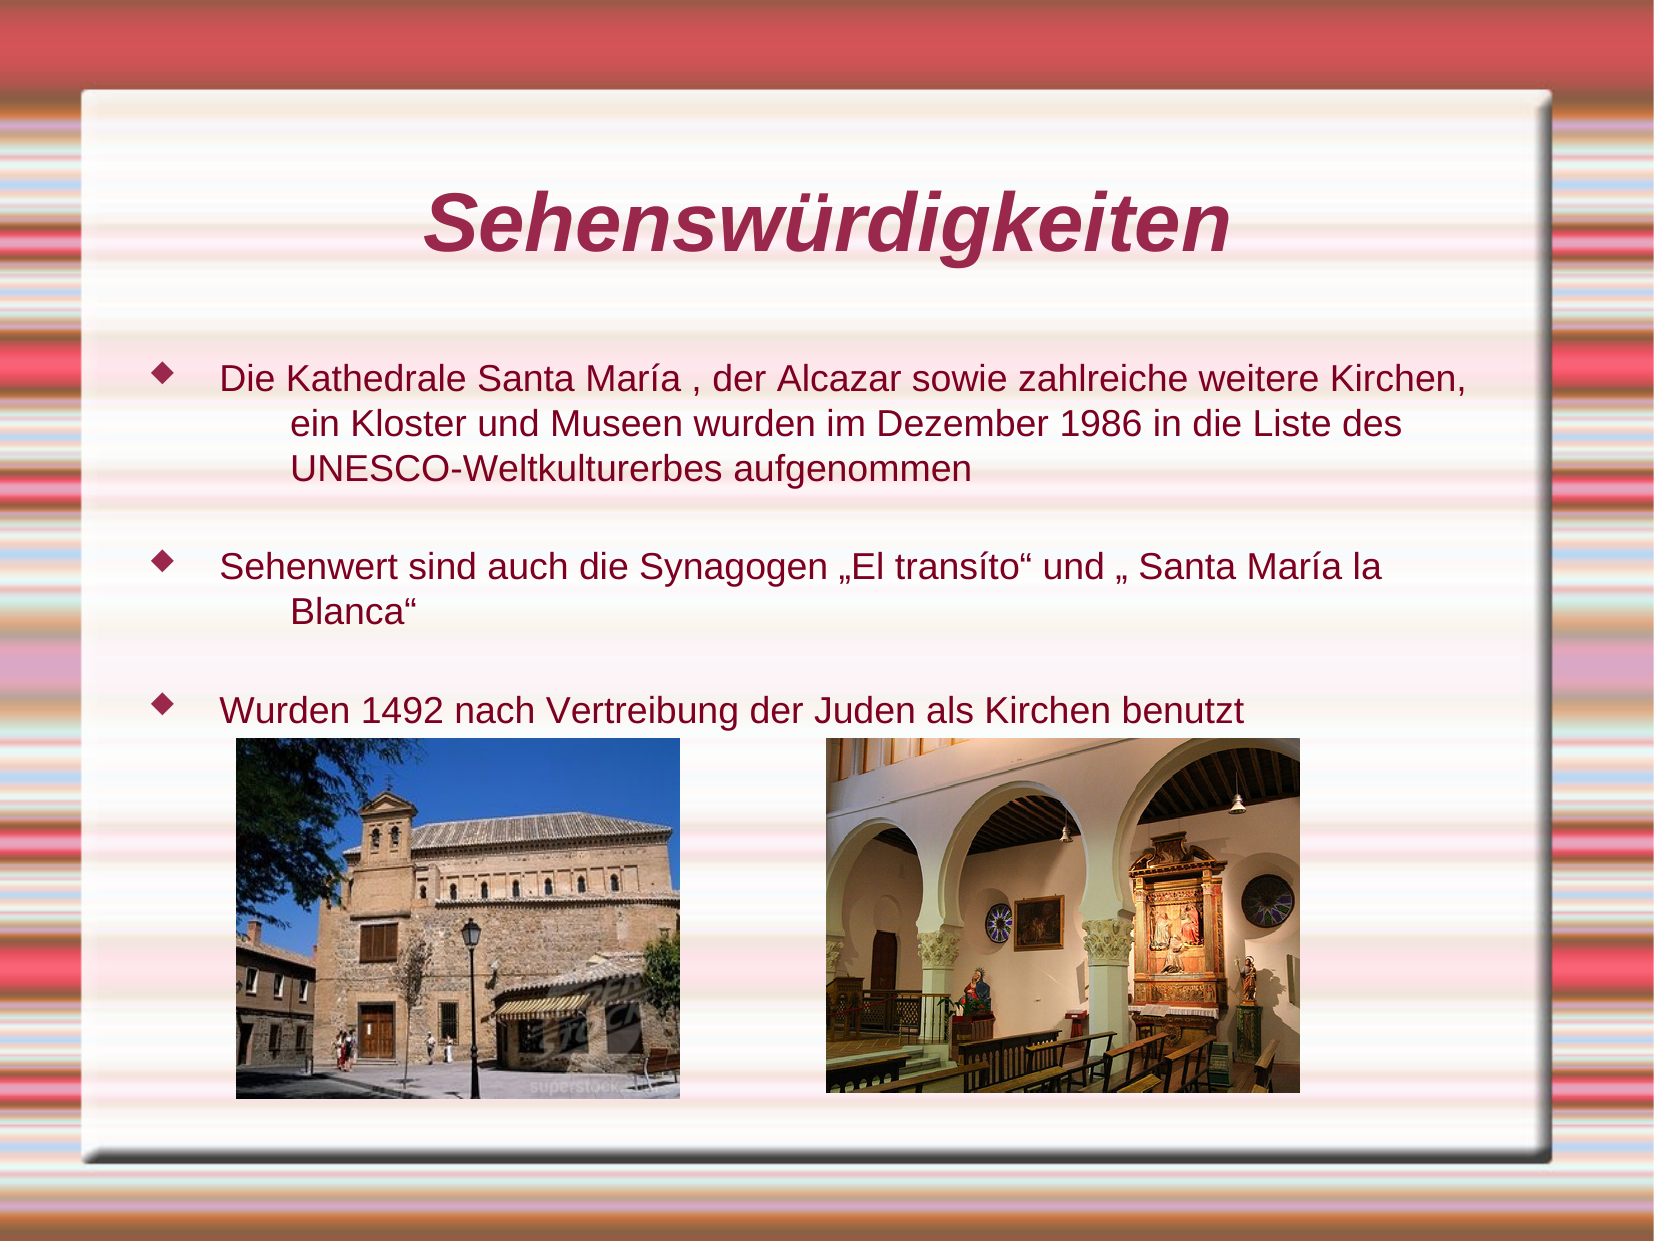

# Sehenswürdigkeiten
Die Kathedrale Santa María , der Alcazar sowie zahlreiche weitere Kirchen, ein Kloster und Museen wurden im Dezember 1986 in die Liste des UNESCO-Weltkulturerbes aufgenommen
Sehenwert sind auch die Synagogen „El transíto“ und „ Santa María la Blanca“
Wurden 1492 nach Vertreibung der Juden als Kirchen benutzt